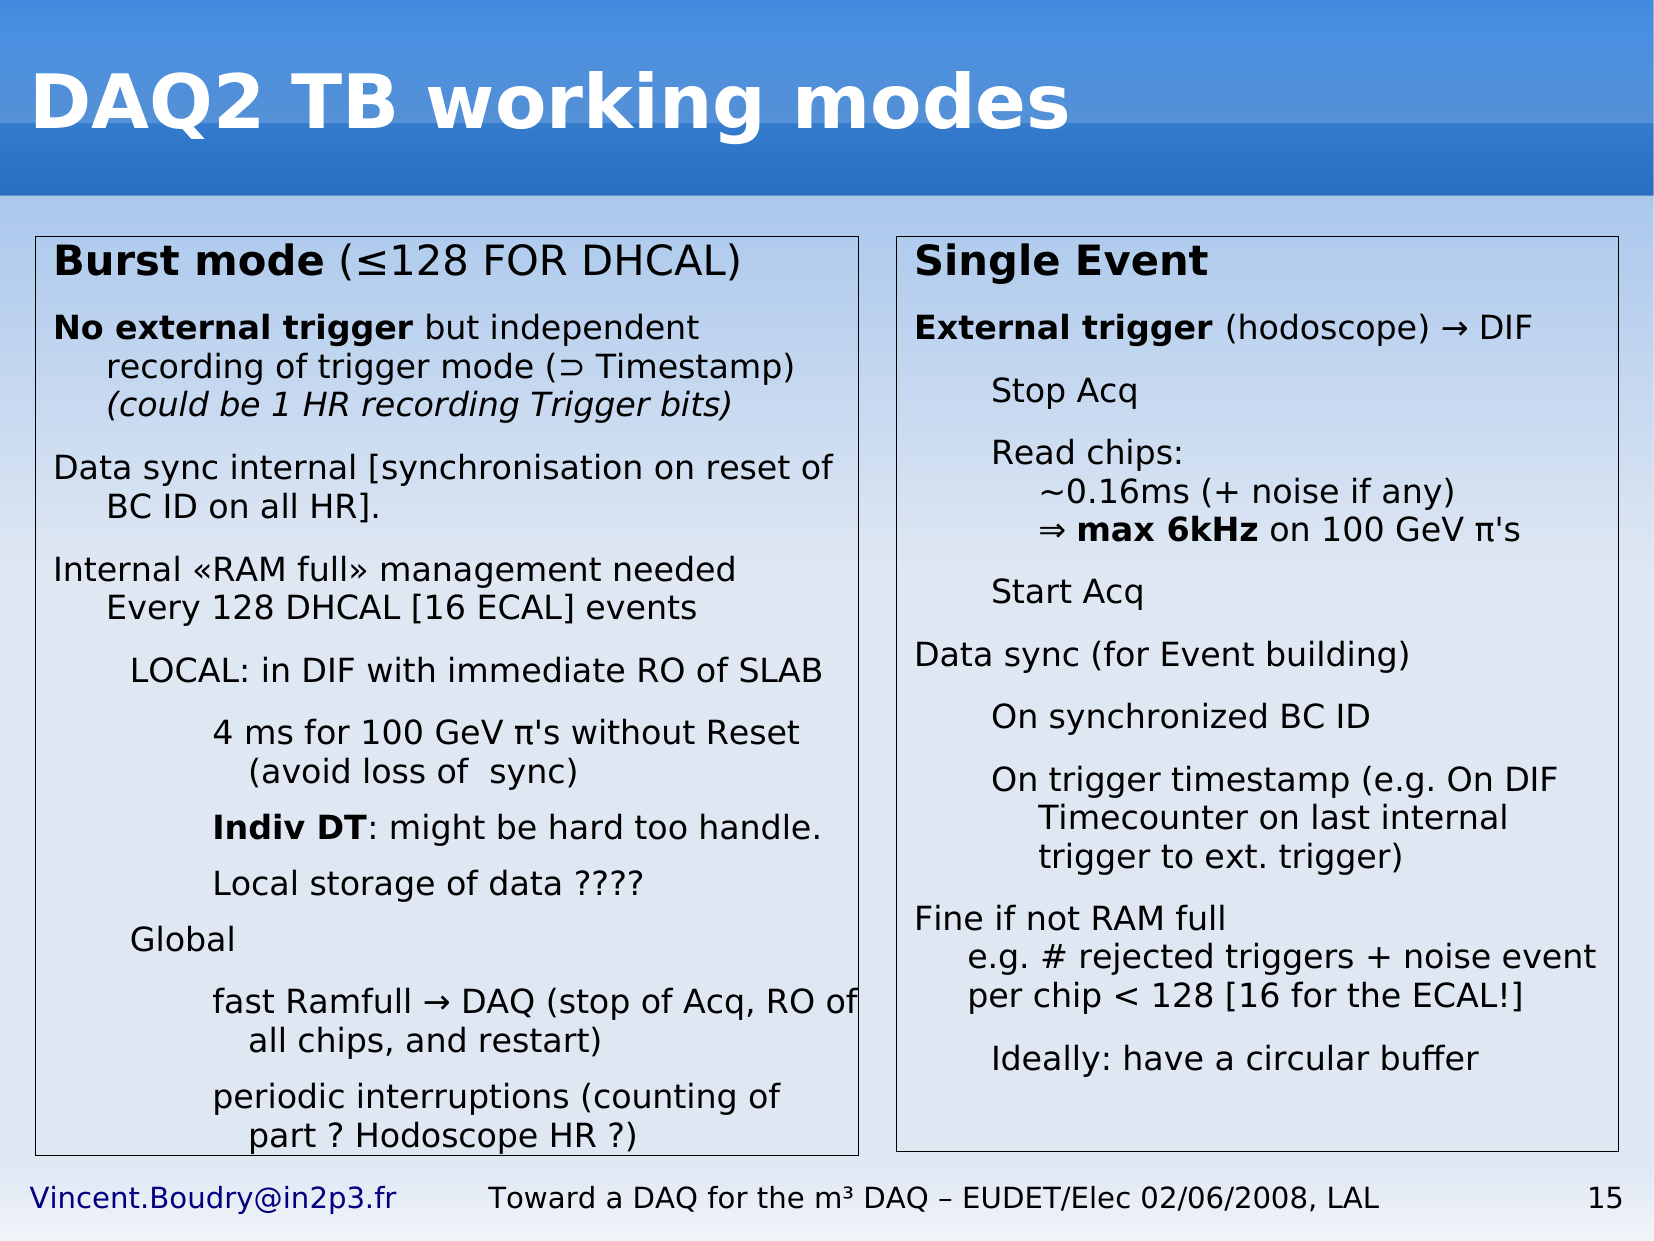

# DAQ2 TB working modes
Burst mode (≤128 FOR DHCAL)
No external trigger but independent recording of trigger mode (⊃ Timestamp)
(could be 1 HR recording Trigger bits)
Data sync internal [synchronisation on reset of BC ID on all HR].
Internal «RAM full» management needed
Every 128 DHCAL [16 ECAL] events
LOCAL: in DIF with immediate RO of SLAB
4 ms for 100 GeV π's without Reset (avoid loss of sync)
Indiv DT: might be hard too handle.
Local storage of data ????
Global
fast Ramfull → DAQ (stop of Acq, RO of all chips, and restart)
periodic interruptions (counting of part ? Hodoscope HR ?)
Single Event
External trigger (hodoscope) → DIF
Stop Acq
Read chips:
~0.16ms (+ noise if any)
⇒ max 6kHz on 100 GeV π's
Start Acq
Data sync (for Event building)
On synchronized BC ID
On trigger timestamp (e.g. On DIF Timecounter on last internal trigger to ext. trigger)
Fine if not RAM full
e.g. # rejected triggers + noise event per chip < 128 [16 for the ECAL!]
Ideally: have a circular buffer
Toward a DAQ for the m³ DAQ – EUDET/Elec 02/06/2008, LAL
15